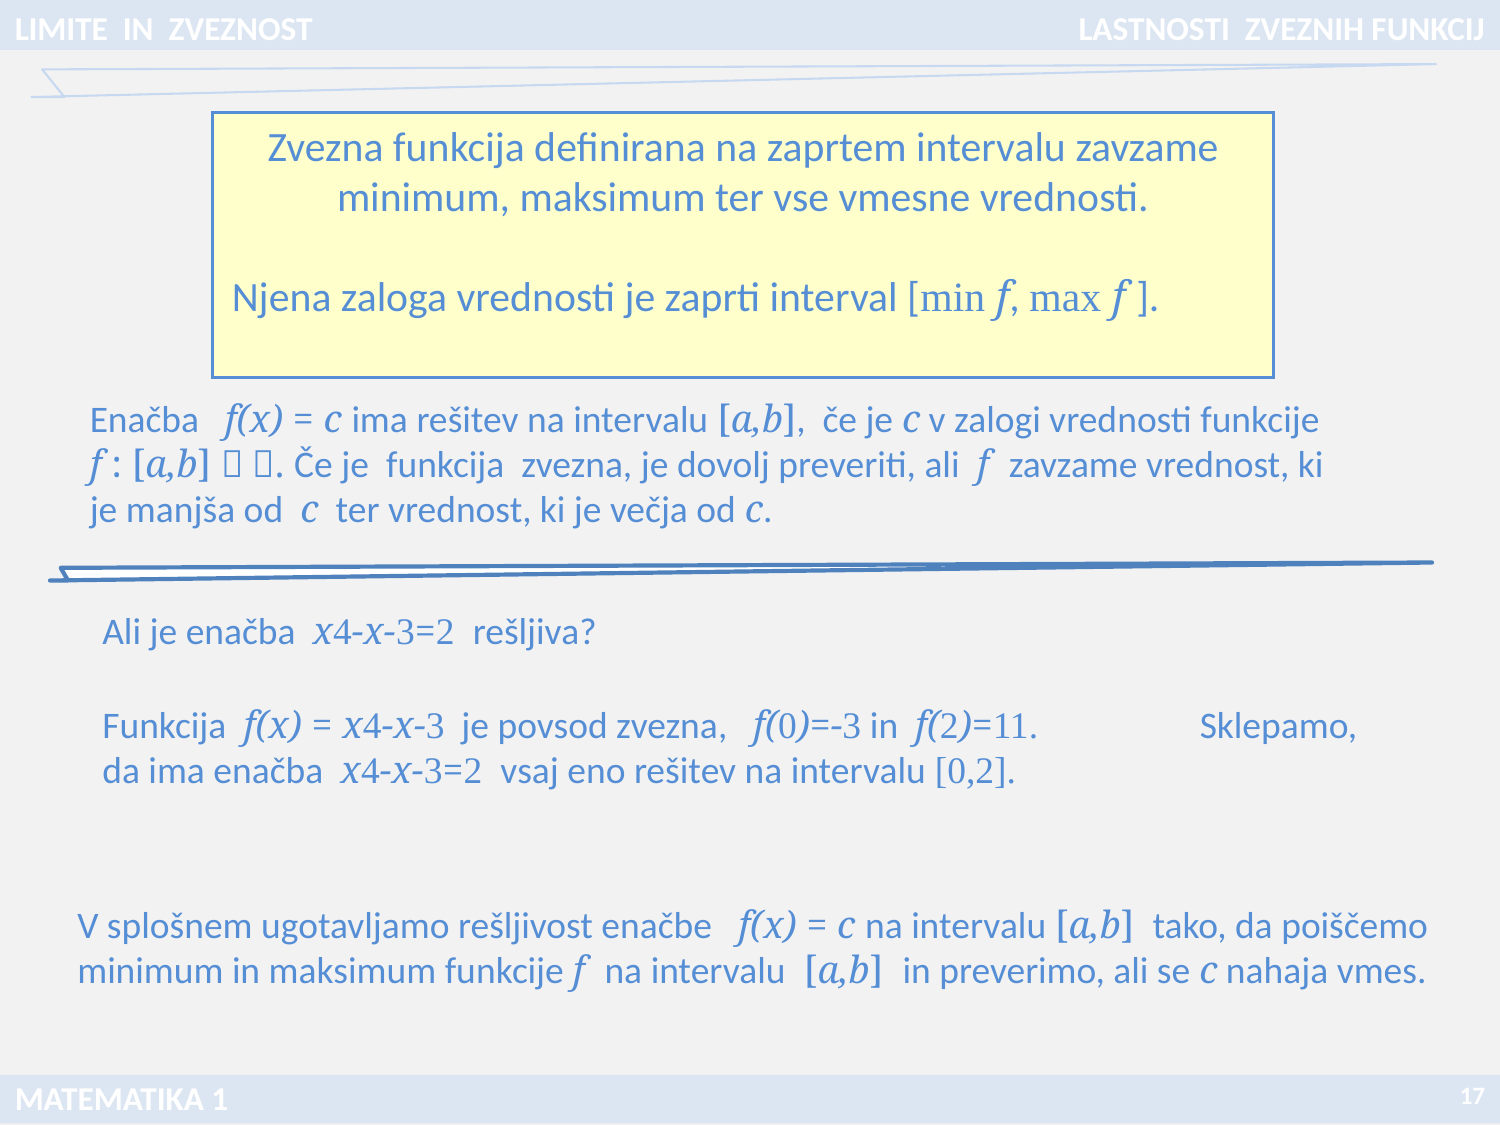

LIMITE IN ZVEZNOST
 LASTNOSTI ZVEZNIH FUNKCIJ
Zvezna funkcija definirana na zaprtem intervalu zavzame minimum, maksimum ter vse vmesne vrednosti.
Njena zaloga vrednosti je zaprti interval [min f, max f ].
Enačba f(x) = c ima rešitev na intervalu [a,b], če je c v zalogi vrednosti funkcije f : [a,b]  . Če je funkcija zvezna, je dovolj preveriti, ali f zavzame vrednost, ki je manjša od c ter vrednost, ki je večja od c.
Ali je enačba x4-x-3=2 rešljiva?
Funkcija f(x) = x4-x-3 je povsod zvezna, f(0)=-3 in f(2)=11. Sklepamo, da ima enačba x4-x-3=2 vsaj eno rešitev na intervalu [0,2].
V splošnem ugotavljamo rešljivost enačbe f(x) = c na intervalu [a,b] tako, da poiščemo minimum in maksimum funkcije f na intervalu [a,b] in preverimo, ali se c nahaja vmes.
MATEMATIKA 1